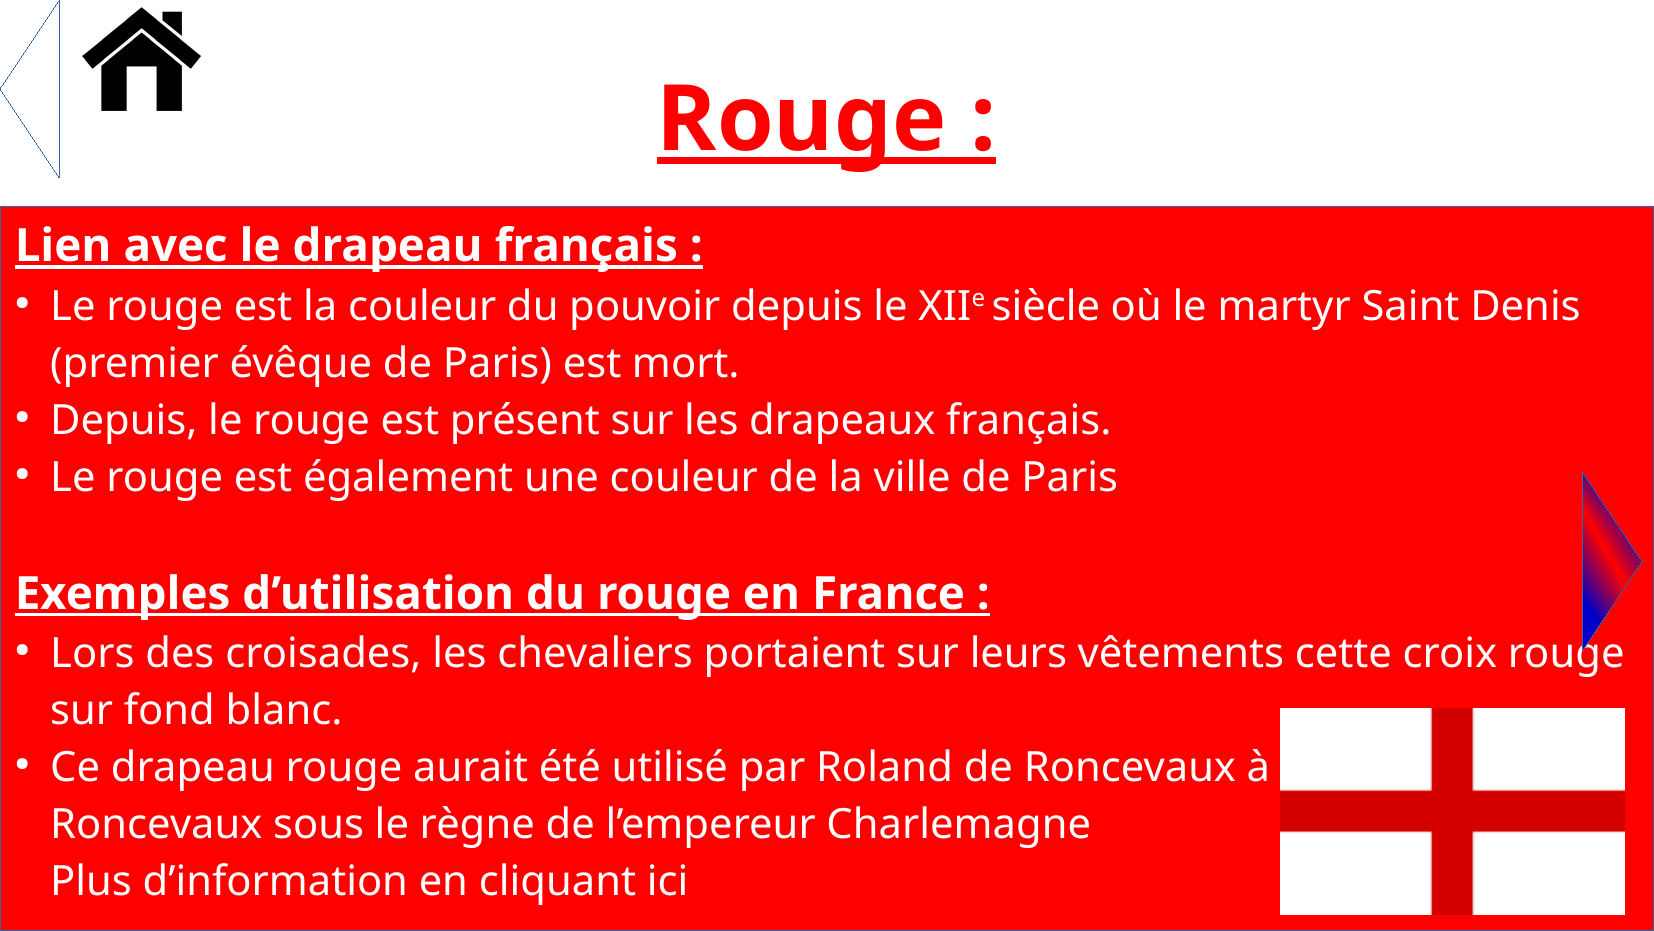

# Rouge :
Lien avec le drapeau français :
Le rouge est la couleur du pouvoir depuis le XIIe siècle où le martyr Saint Denis (premier évêque de Paris) est mort.
Depuis, le rouge est présent sur les drapeaux français.
Le rouge est également une couleur de la ville de Paris
Exemples d’utilisation du rouge en France :
Lors des croisades, les chevaliers portaient sur leurs vêtements cette croix rouge sur fond blanc.
Ce drapeau rouge aurait été utilisé par Roland de Roncevaux à
Roncevaux sous le règne de l’empereur Charlemagne
Plus d’information en cliquant ici